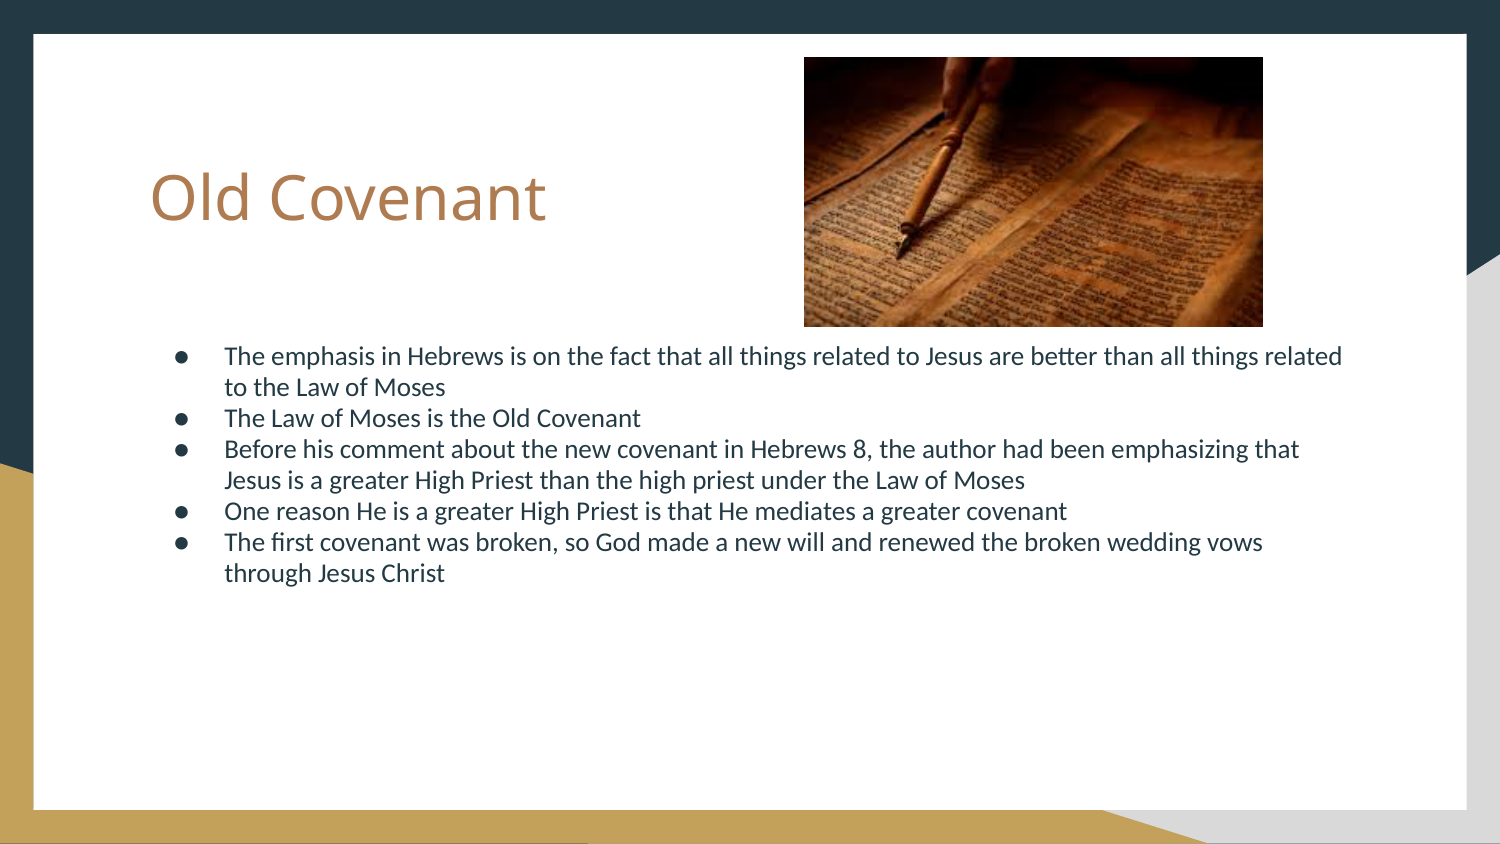

# Old Covenant
The emphasis in Hebrews is on the fact that all things related to Jesus are better than all things related to the Law of Moses
The Law of Moses is the Old Covenant
Before his comment about the new covenant in Hebrews 8, the author had been emphasizing that Jesus is a greater High Priest than the high priest under the Law of Moses
One reason He is a greater High Priest is that He mediates a greater covenant
The first covenant was broken, so God made a new will and renewed the broken wedding vows through Jesus Christ